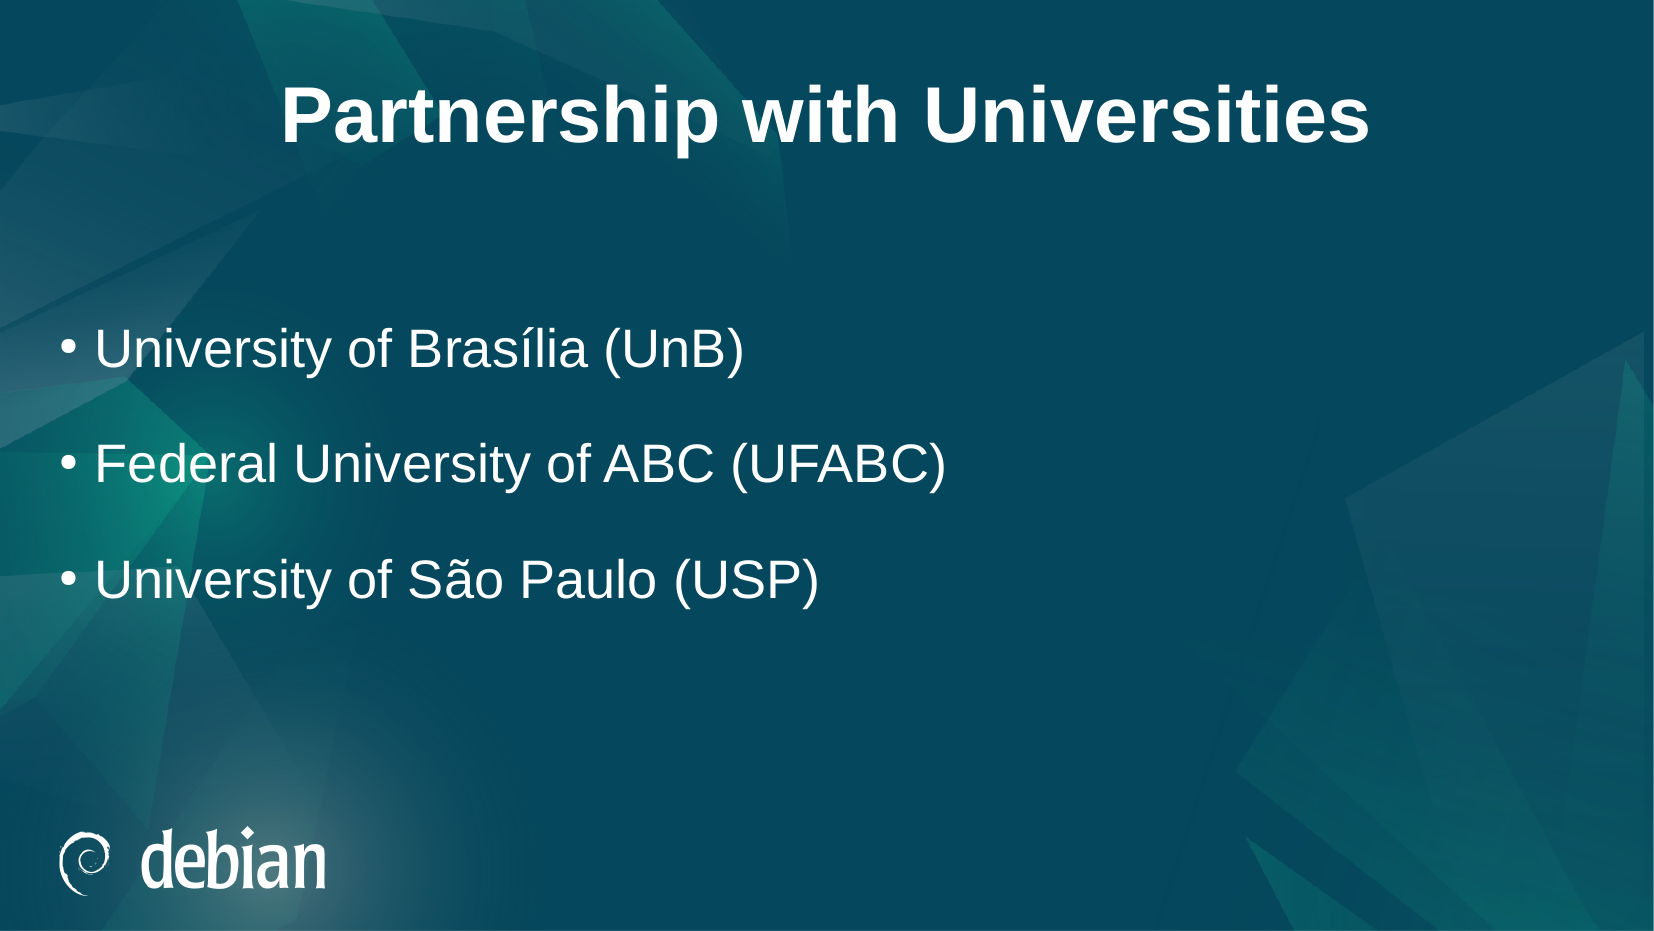

# Partnership with Universities
University of Brasília (UnB)
Federal University of ABC (UFABC)
University of São Paulo (USP)